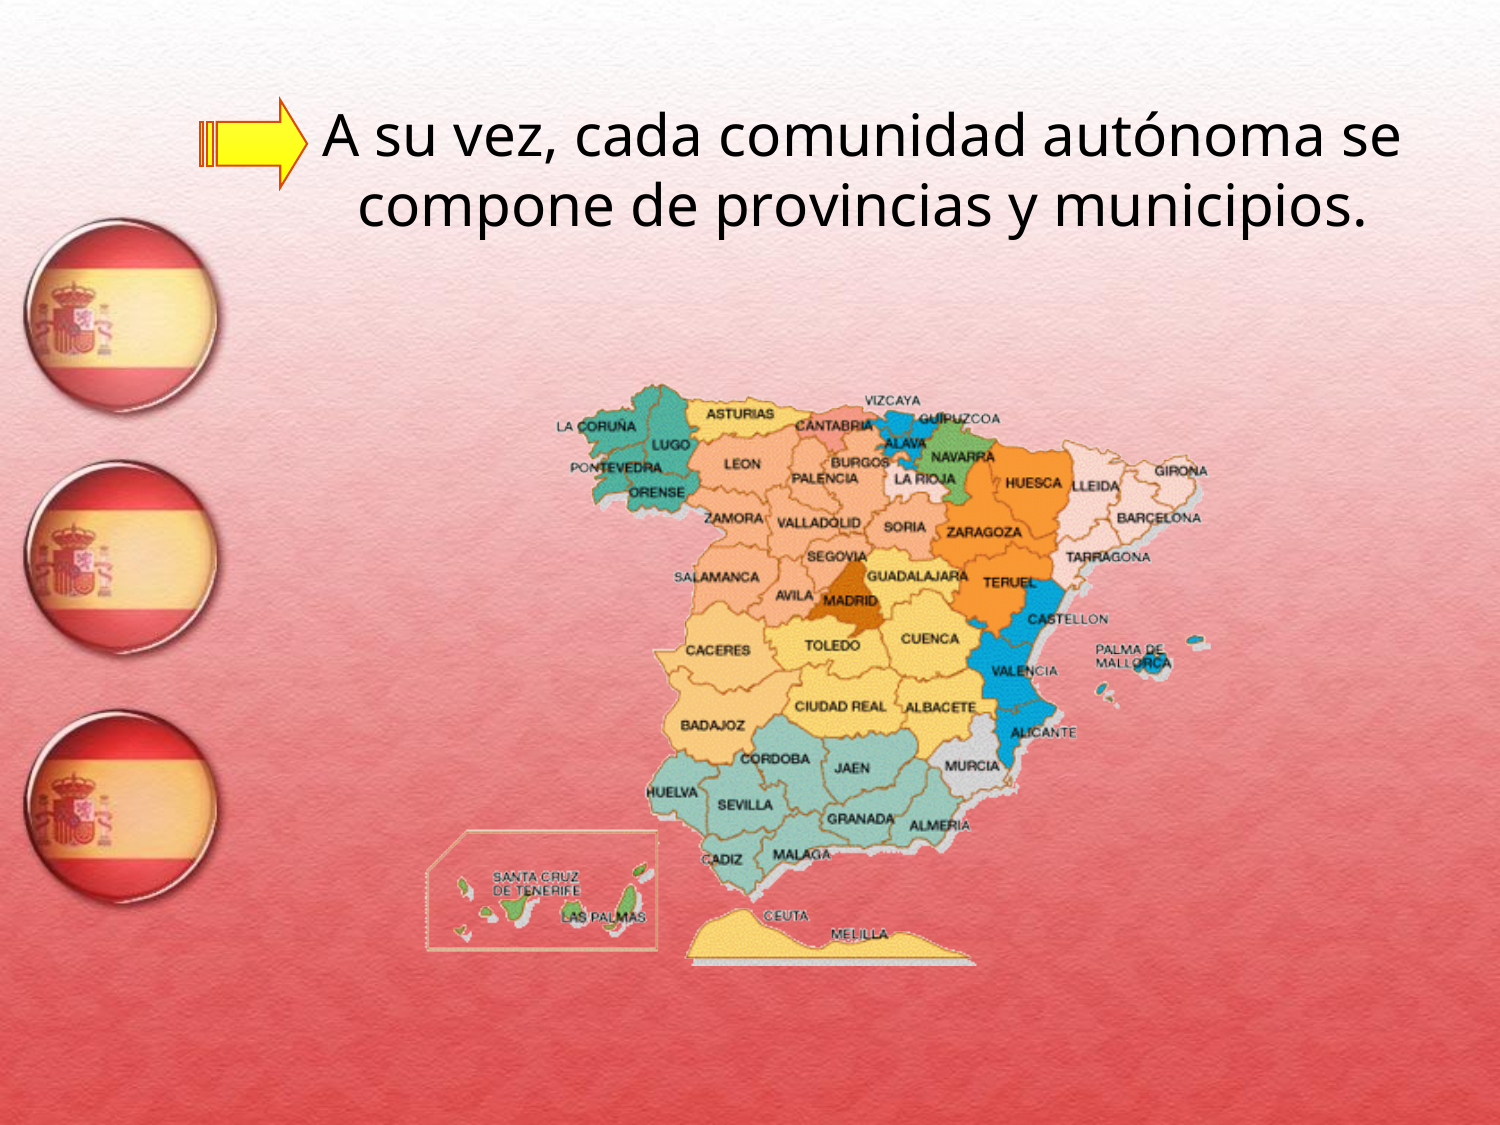

A su vez, cada comunidad autónoma se compone de provincias y municipios.
15